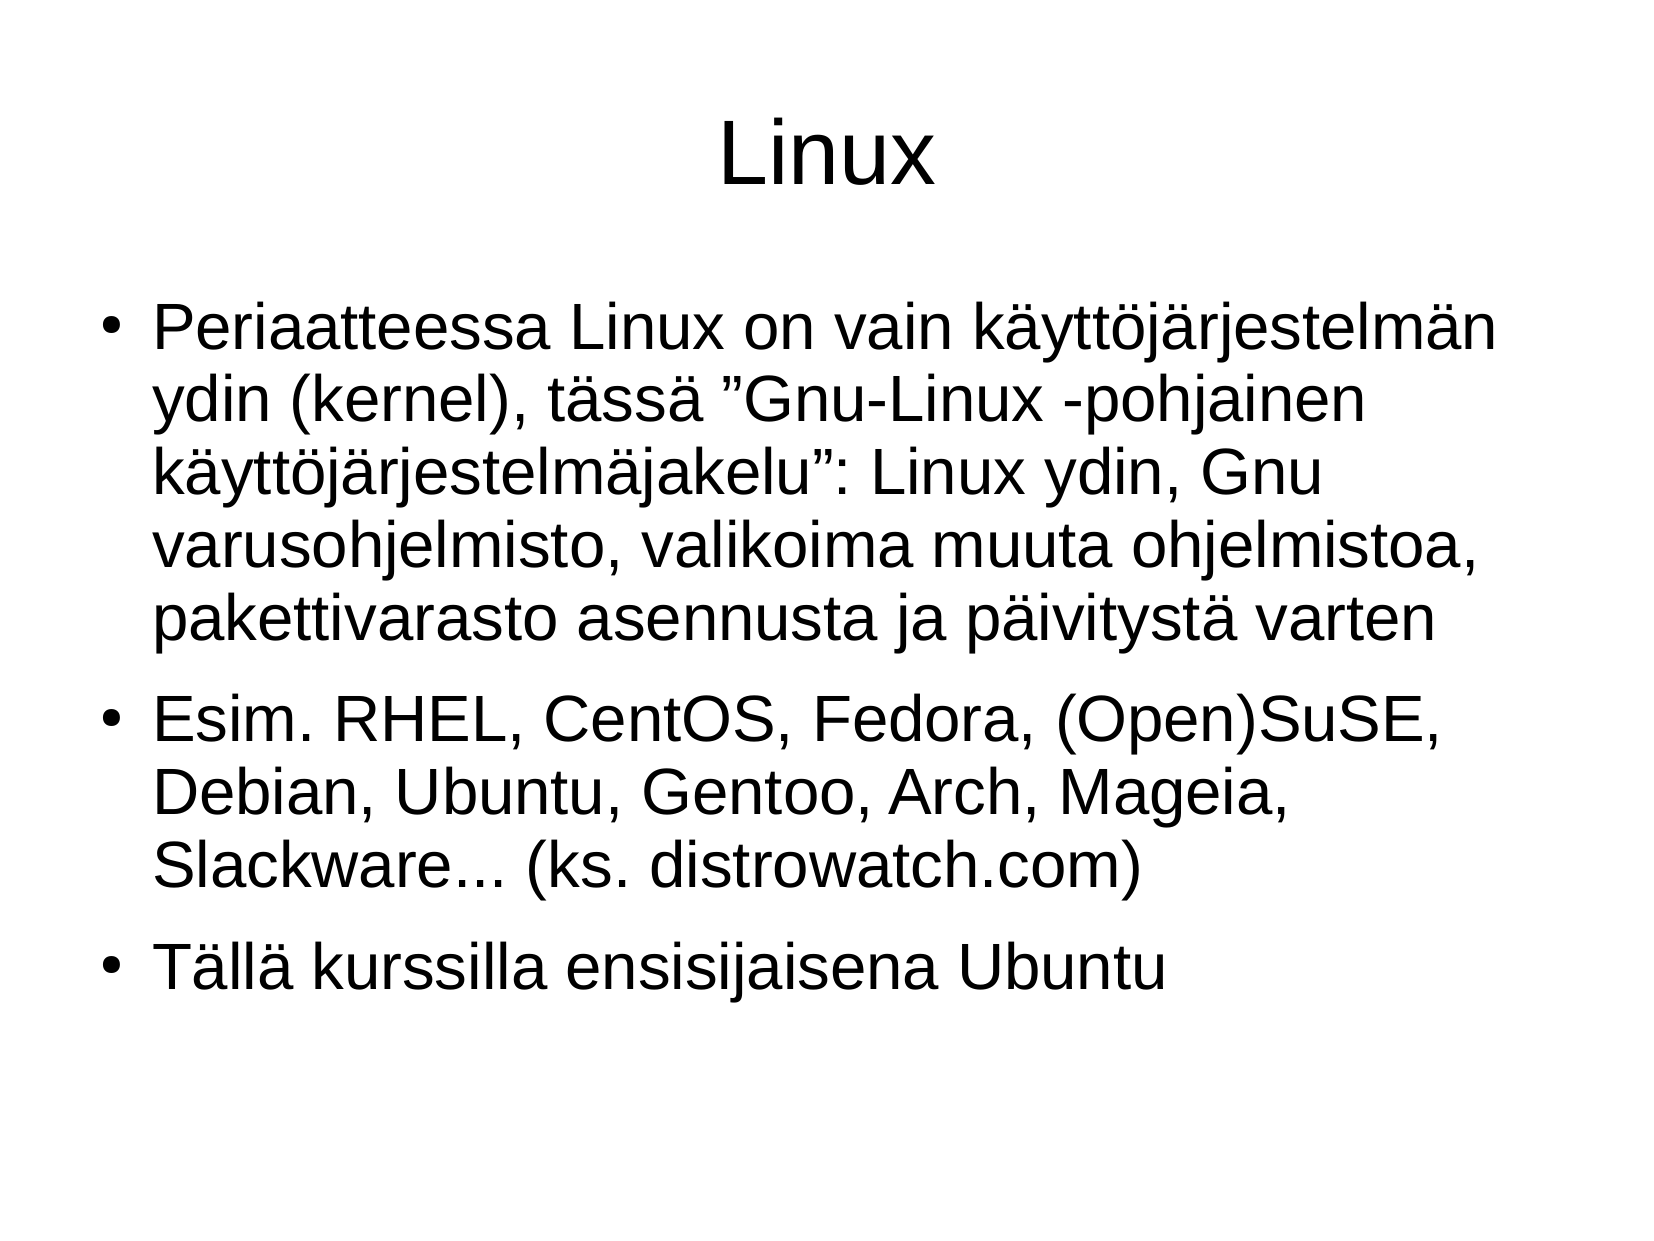

# Linux
Periaatteessa Linux on vain käyttöjärjestelmän ydin (kernel), tässä ”Gnu-Linux -pohjainen käyttöjärjestelmäjakelu”: Linux ydin, Gnu varusohjelmisto, valikoima muuta ohjelmistoa, pakettivarasto asennusta ja päivitystä varten
Esim. RHEL, CentOS, Fedora, (Open)SuSE, Debian, Ubuntu, Gentoo, Arch, Mageia, Slackware... (ks. distrowatch.com)
Tällä kurssilla ensisijaisena Ubuntu